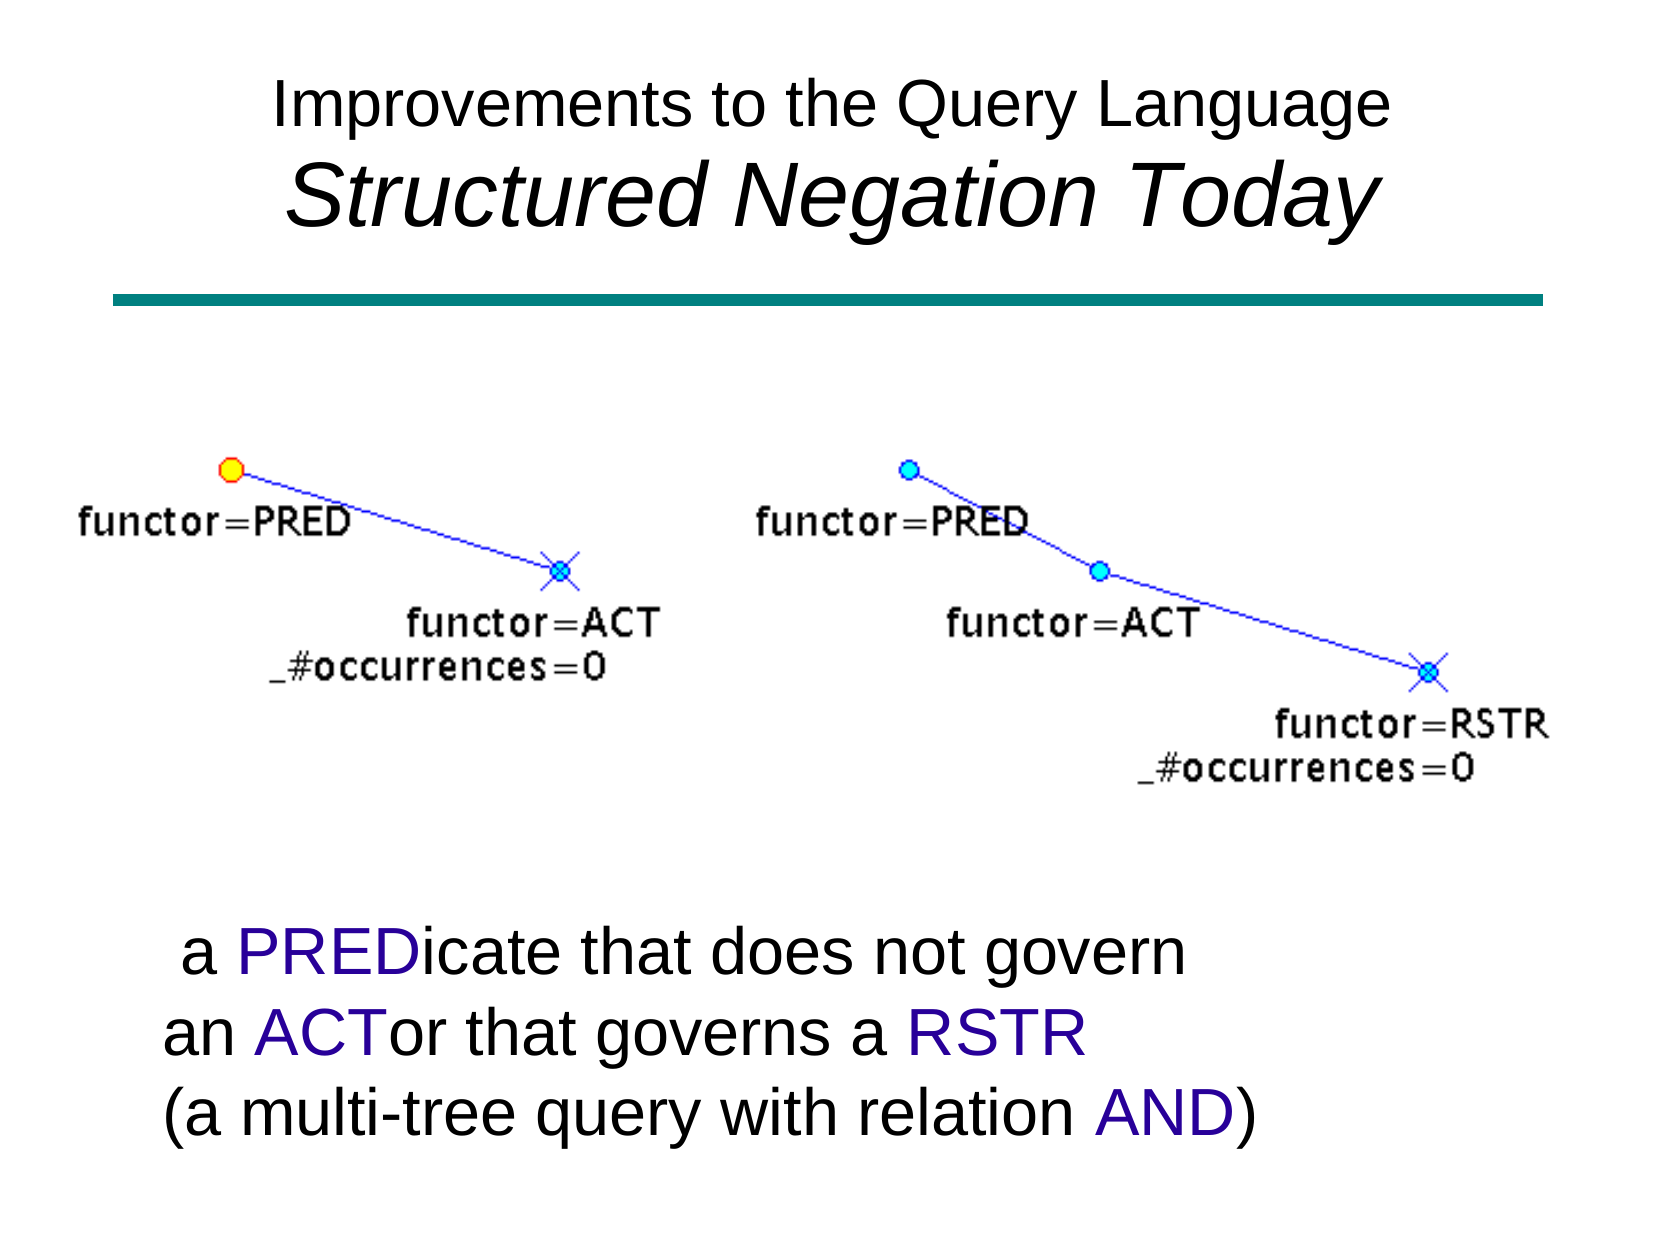

# Improvements to the Query Language Structured Negation Today
 a PREDicate that does not govern
an ACTor that governs a RSTR
(a multi-tree query with relation AND)